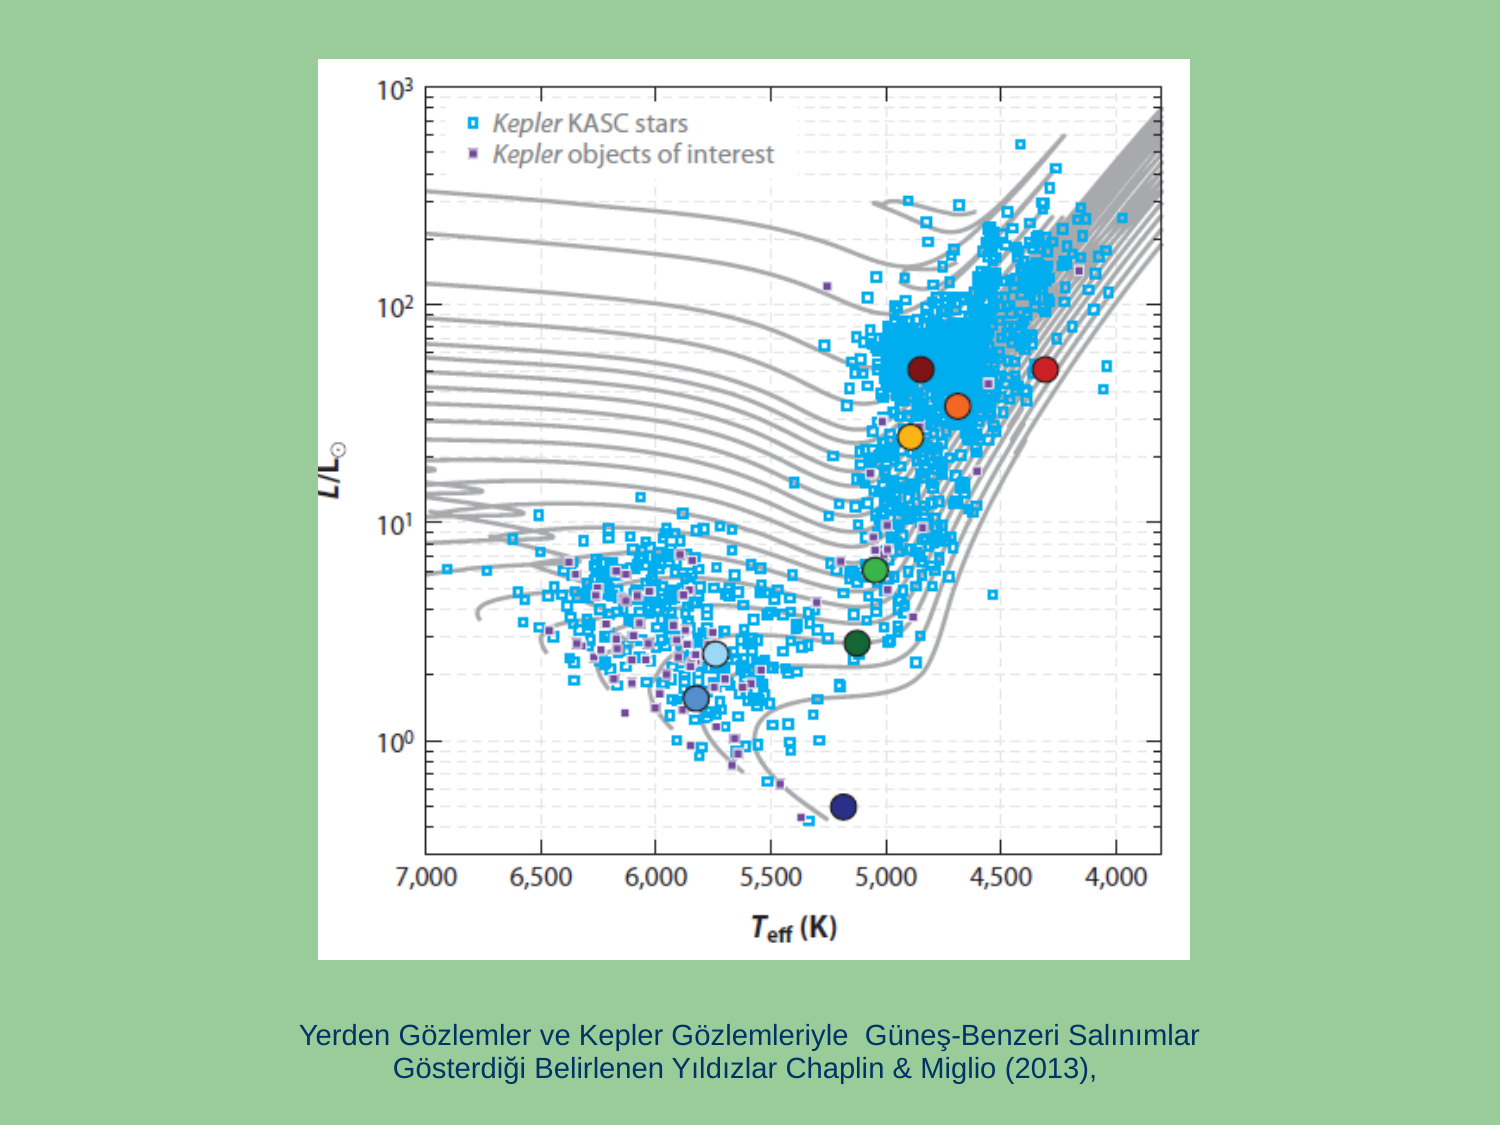

Yerden Gözlemler ve Kepler Gözlemleriyle Güneş-Benzeri Salınımlar Gösterdiği Belirlenen Yıldızlar Chaplin & Miglio (2013),